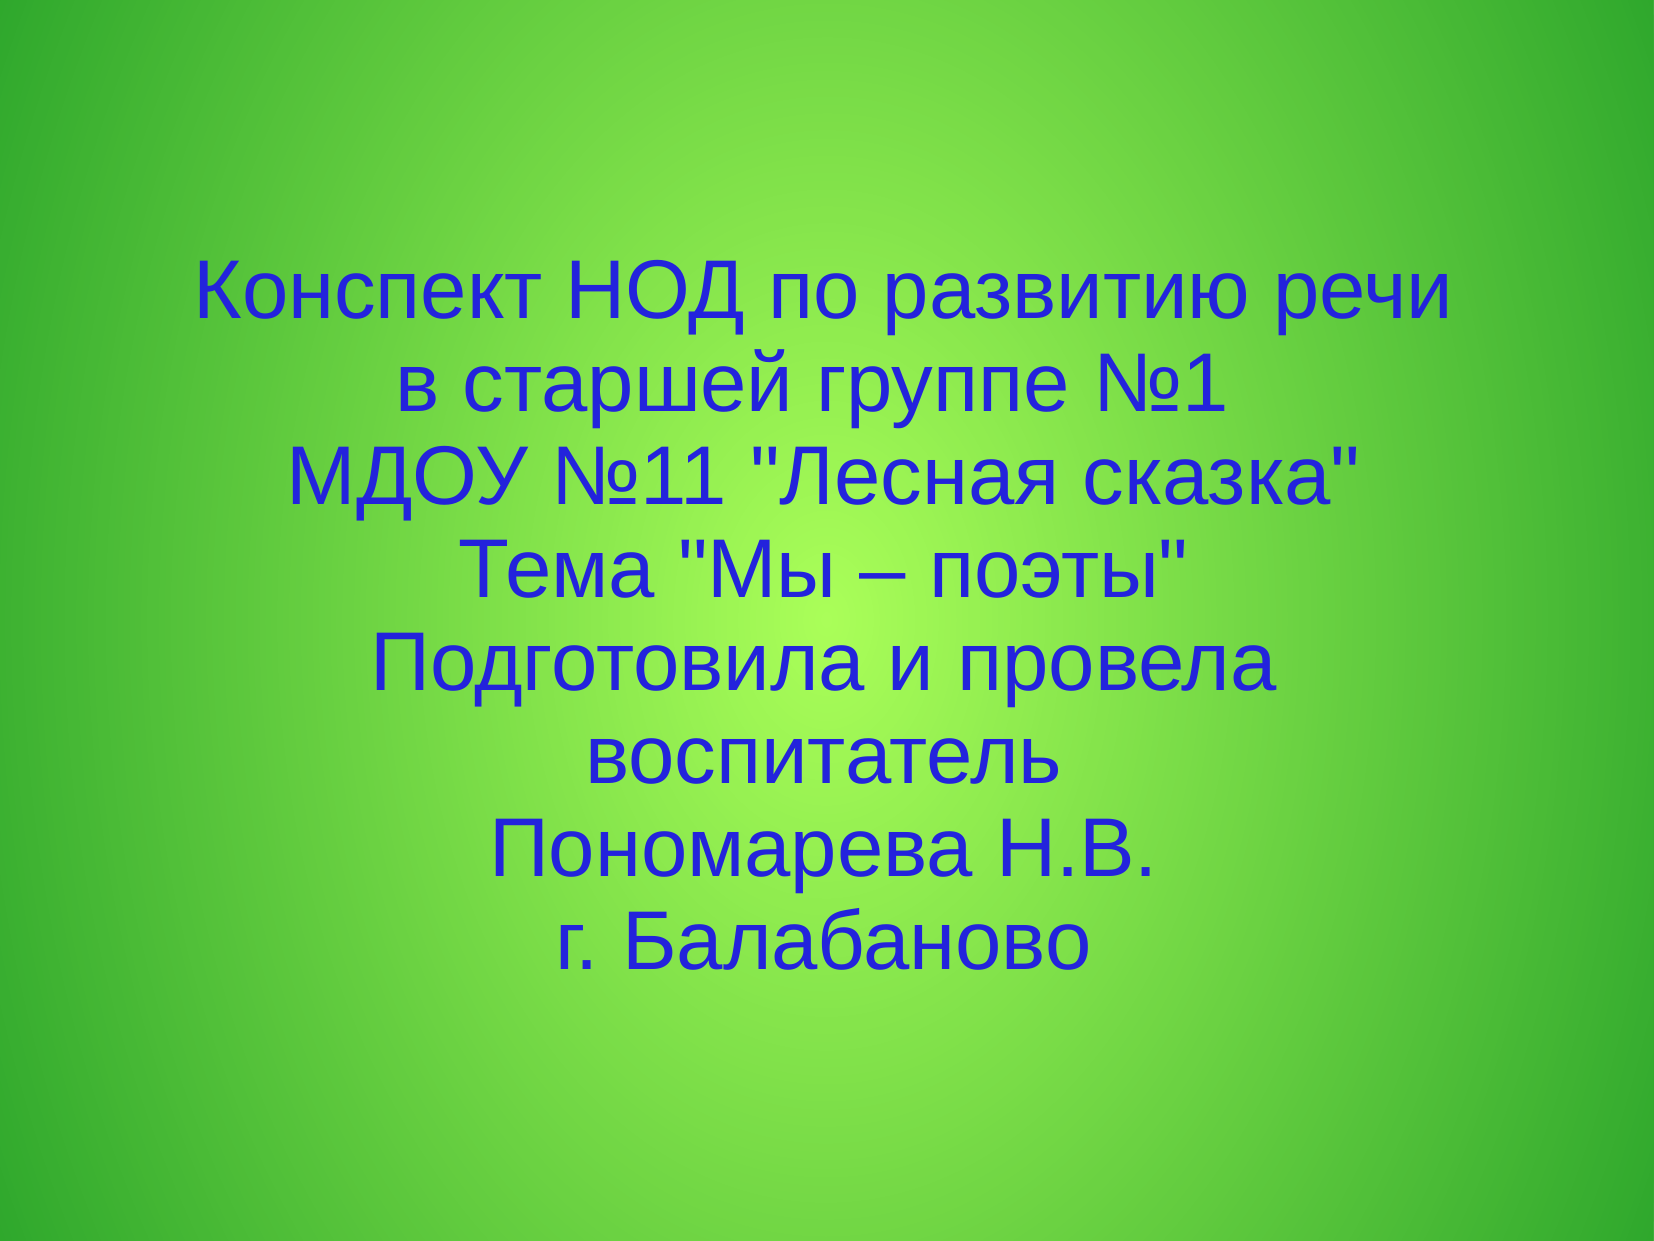

# Конспект НОД по развитию речи
в старшей группе №1
МДОУ №11 "Лесная сказка"
Тема "Мы – поэты"
Подготовила и провела
воспитатель
Пономарева Н.В.
г. Балабаново